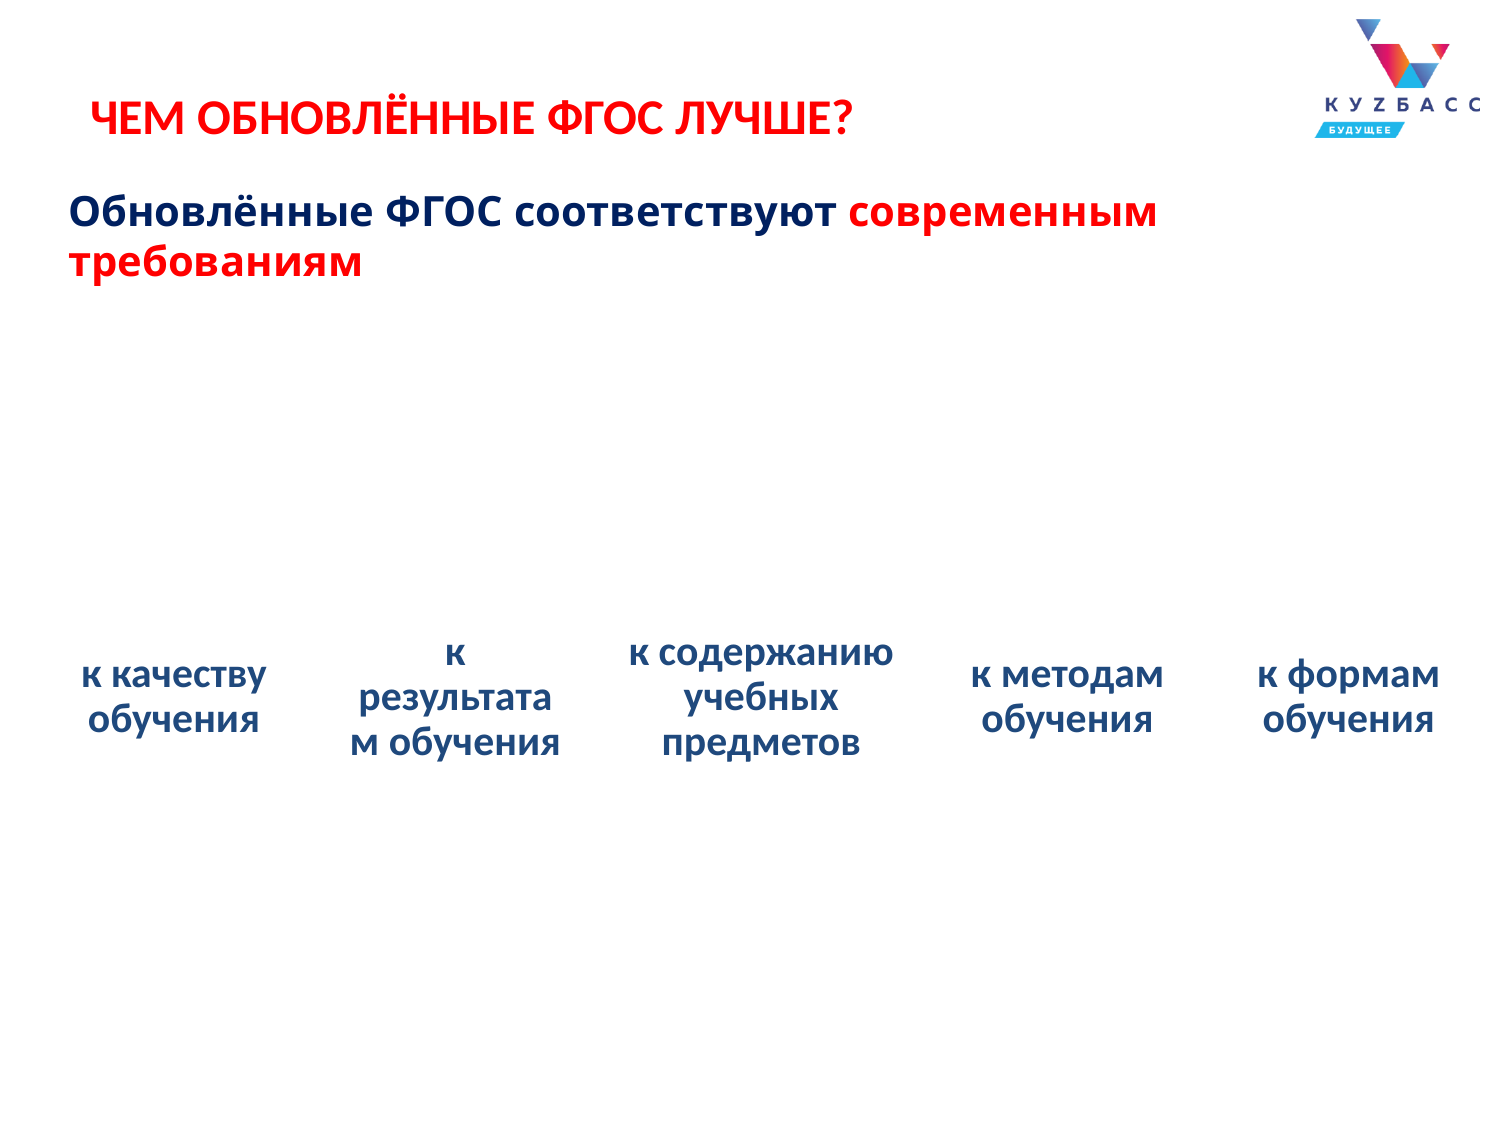

# ЧЕМ ОБНОВЛЁННЫЕ ФГОС ЛУЧШЕ?
Обновлённые ФГОС соответствуют современным требованиям
к качеству обучения
к результатам обучения
к содержанию учебных предметов
к методам обучения
к формам обучения